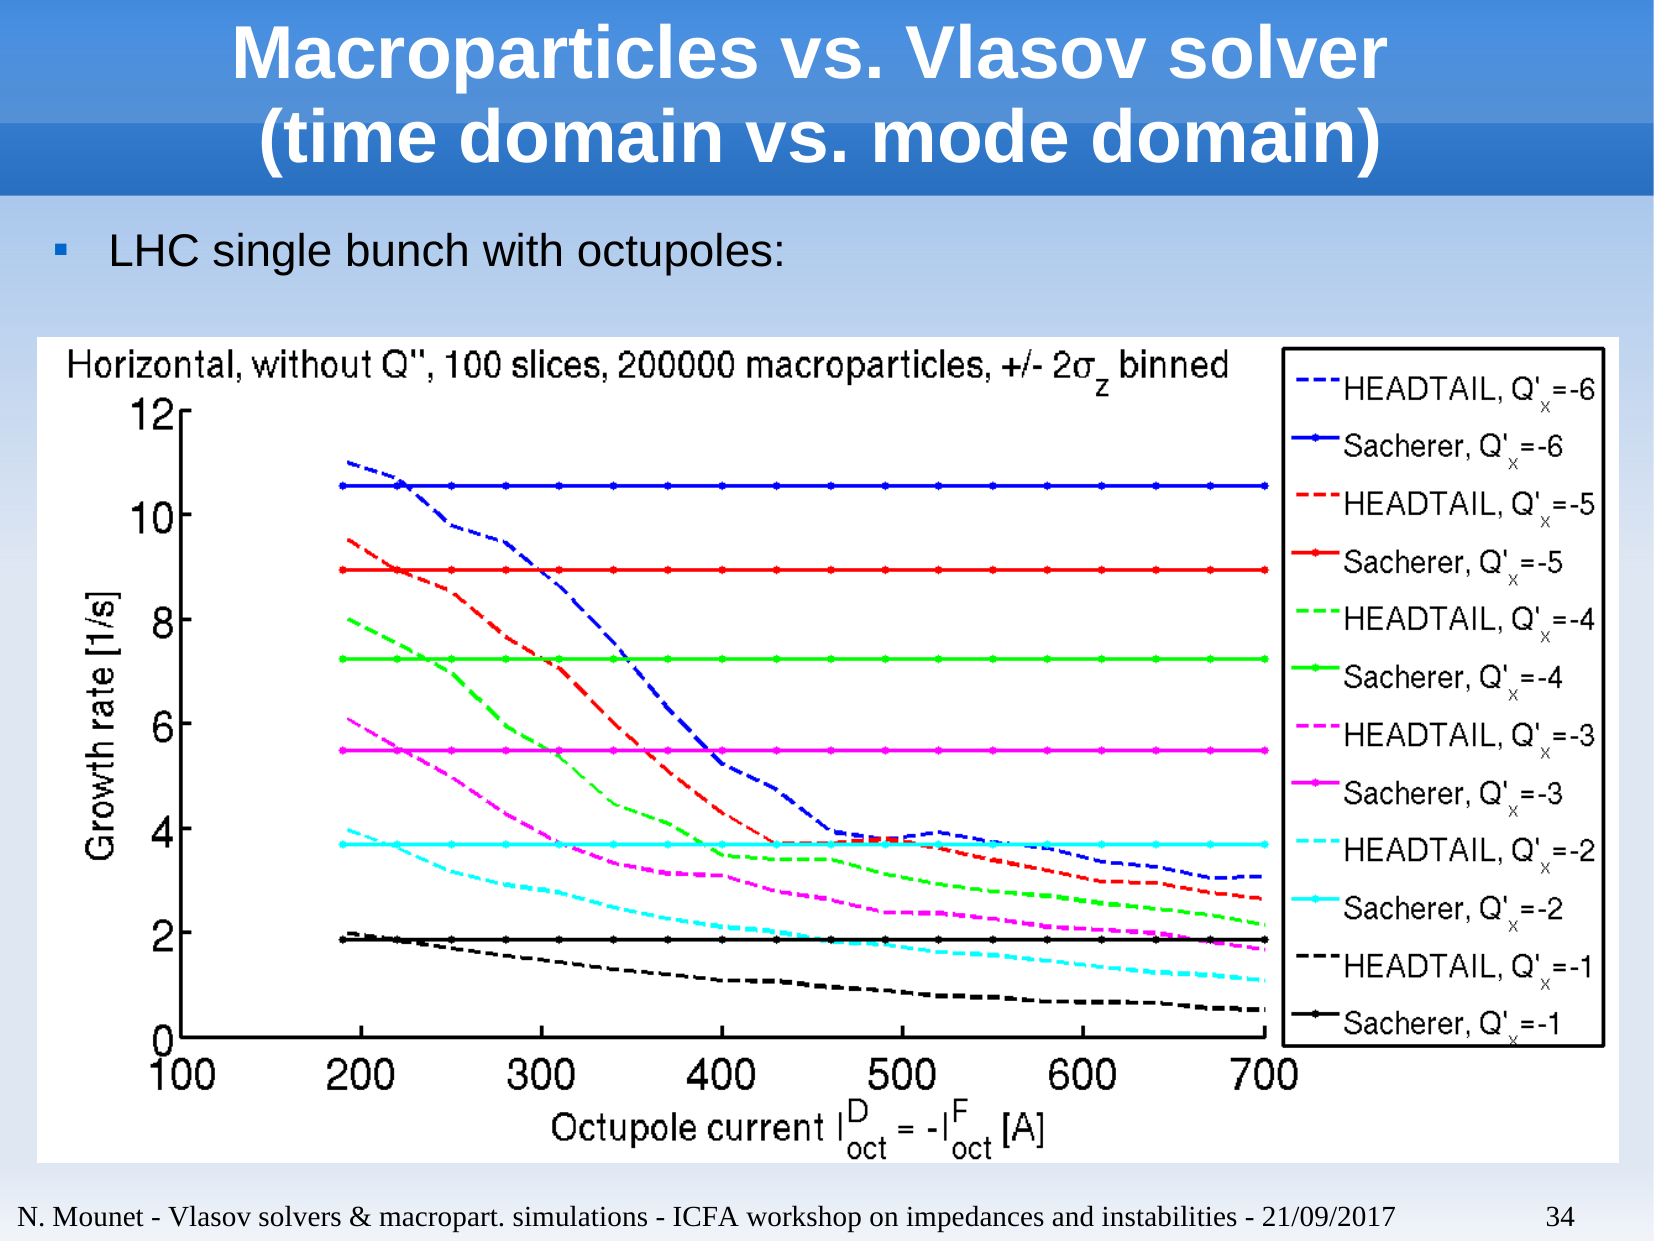

# Macroparticles vs. Vlasov solver (time domain vs. mode domain)
LHC single bunch with octupoles:
N. Mounet - Vlasov solvers & macropart. simulations - ICFA workshop on impedances and instabilities - 21/09/2017
34